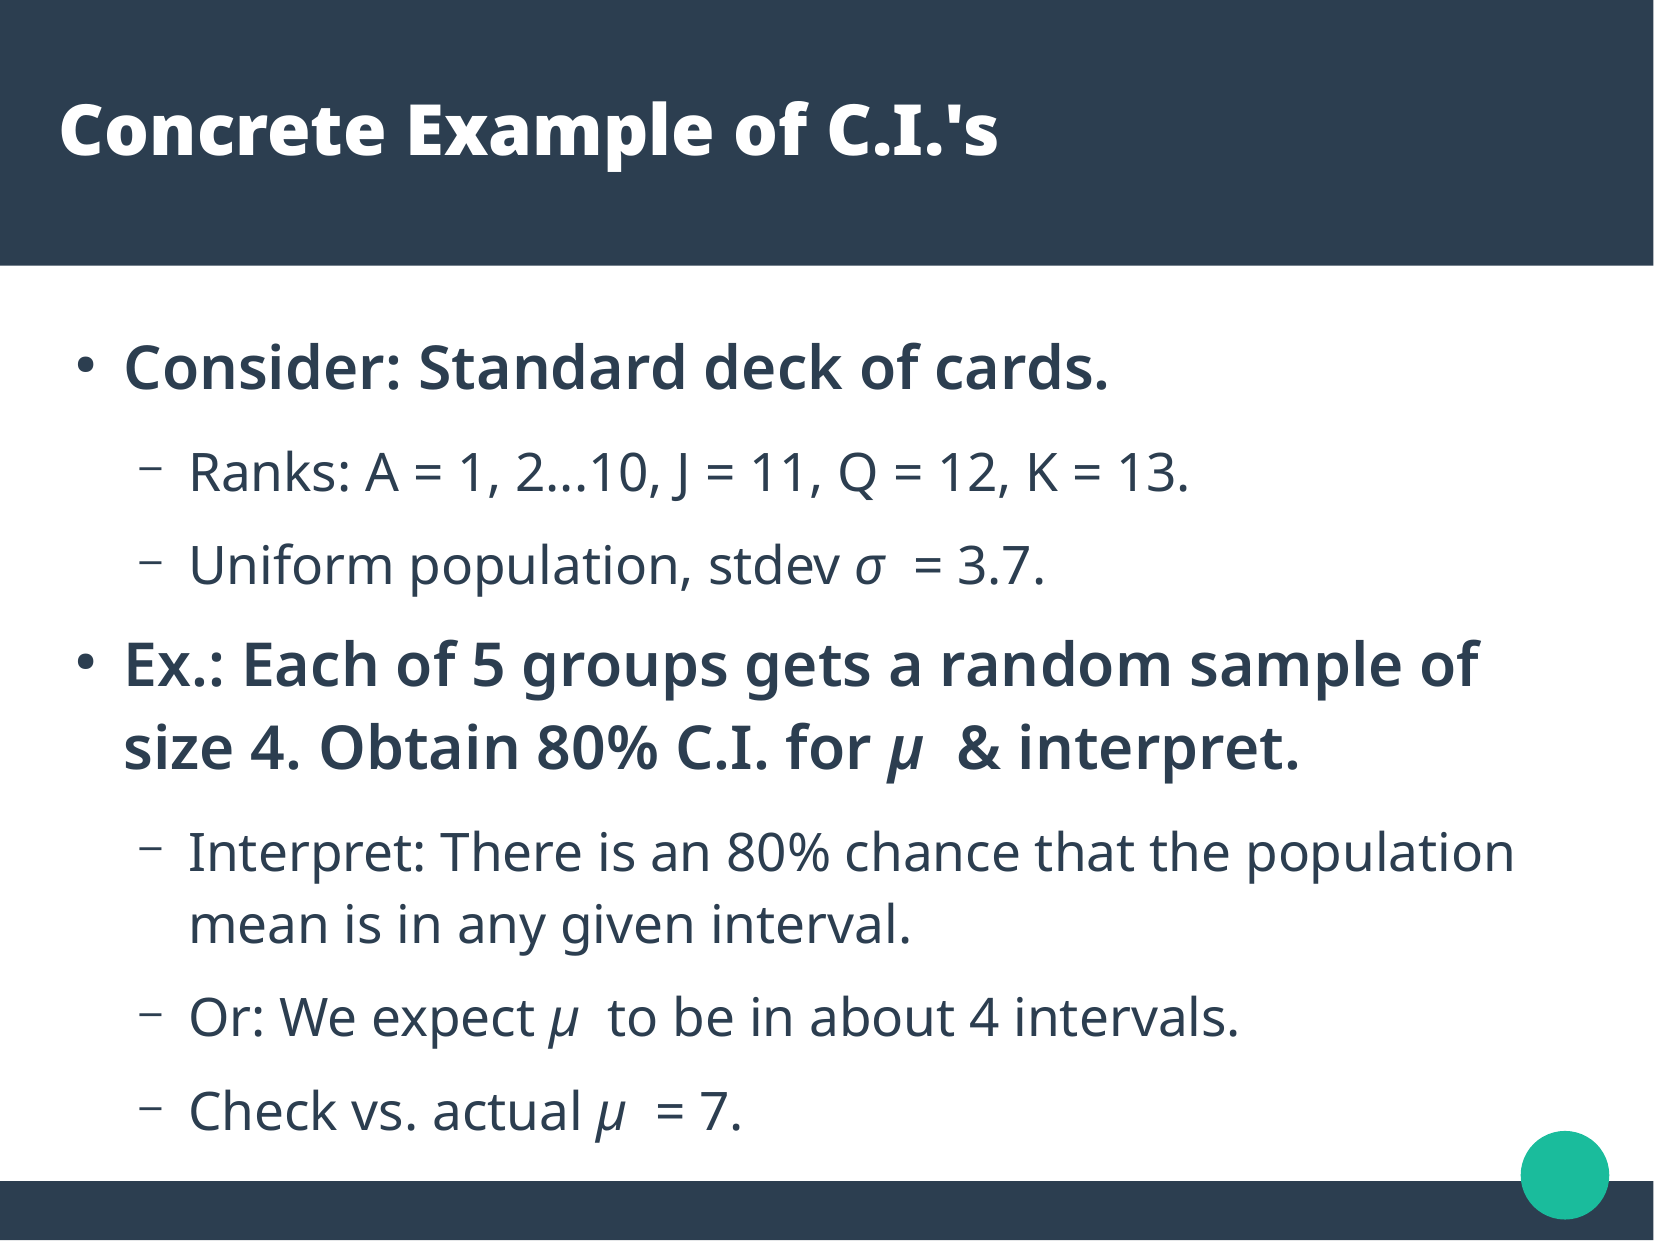

# Concrete Example of C.I.'s
Consider: Standard deck of cards.
Ranks: A = 1, 2...10, J = 11, Q = 12, K = 13.
Uniform population, stdev σ = 3.7.
Ex.: Each of 5 groups gets a random sample of size 4. Obtain 80% C.I. for μ & interpret.
Interpret: There is an 80% chance that the population mean is in any given interval.
Or: We expect μ to be in about 4 intervals.
Check vs. actual μ = 7.